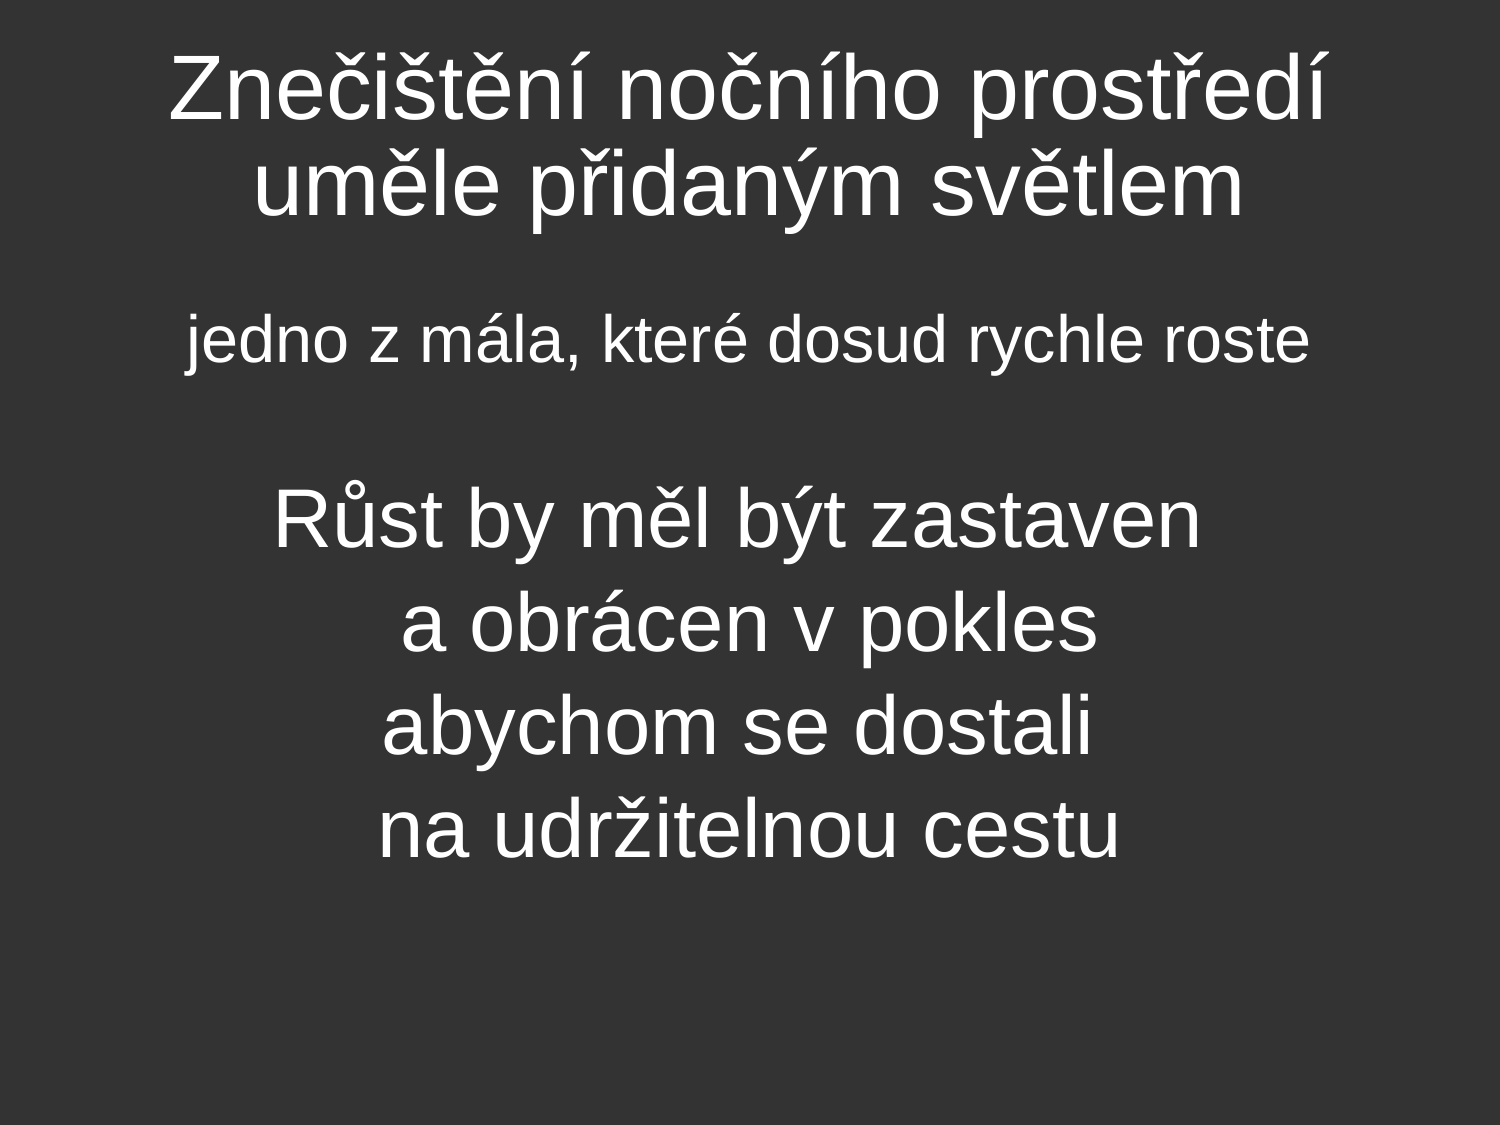

# Znečištění nočního prostředí uměle přidaným světlem
jedno z mála, které dosud rychle roste
Růst by měl být zastaven
a obrácen v pokles
abychom se dostali
na udržitelnou cestu